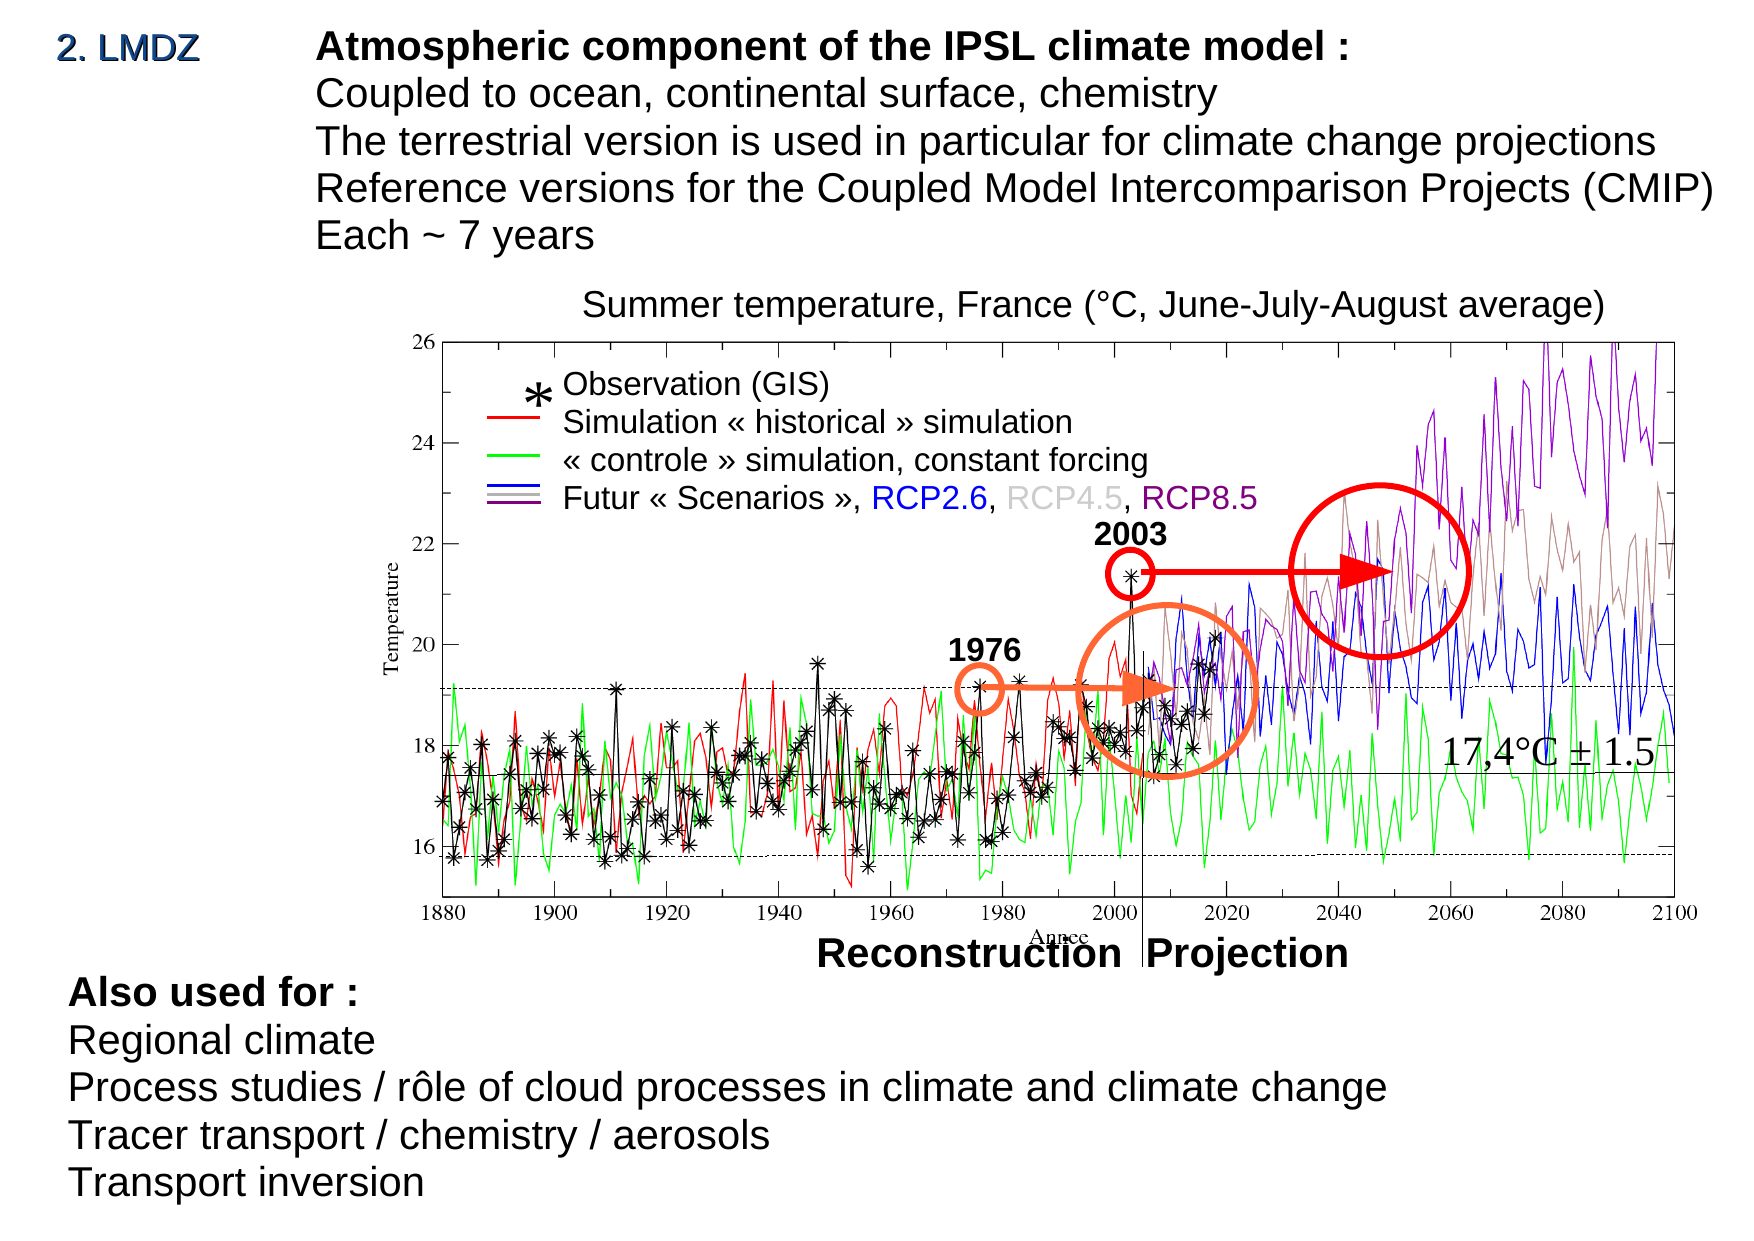

Atmospheric component of the IPSL climate model :
Coupled to ocean, continental surface, chemistry
The terrestrial version is used in particular for climate change projections
Reference versions for the Coupled Model Intercomparison Projects (CMIP)
Each ~ 7 years
2. LMDZ
Summer temperature, France (°C, June-July-August average)
Observation (GIS)
Simulation « historical » simulation
« controle » simulation, constant forcing
Futur « Scenarios », RCP2.6, RCP4.5, RCP8.5
*
2003
1976
Reconstruction Projection
17,4°C ± 1.5
Also used for :
Regional climate
Process studies / rôle of cloud processes in climate and climate change
Tracer transport / chemistry / aerosols
Transport inversion